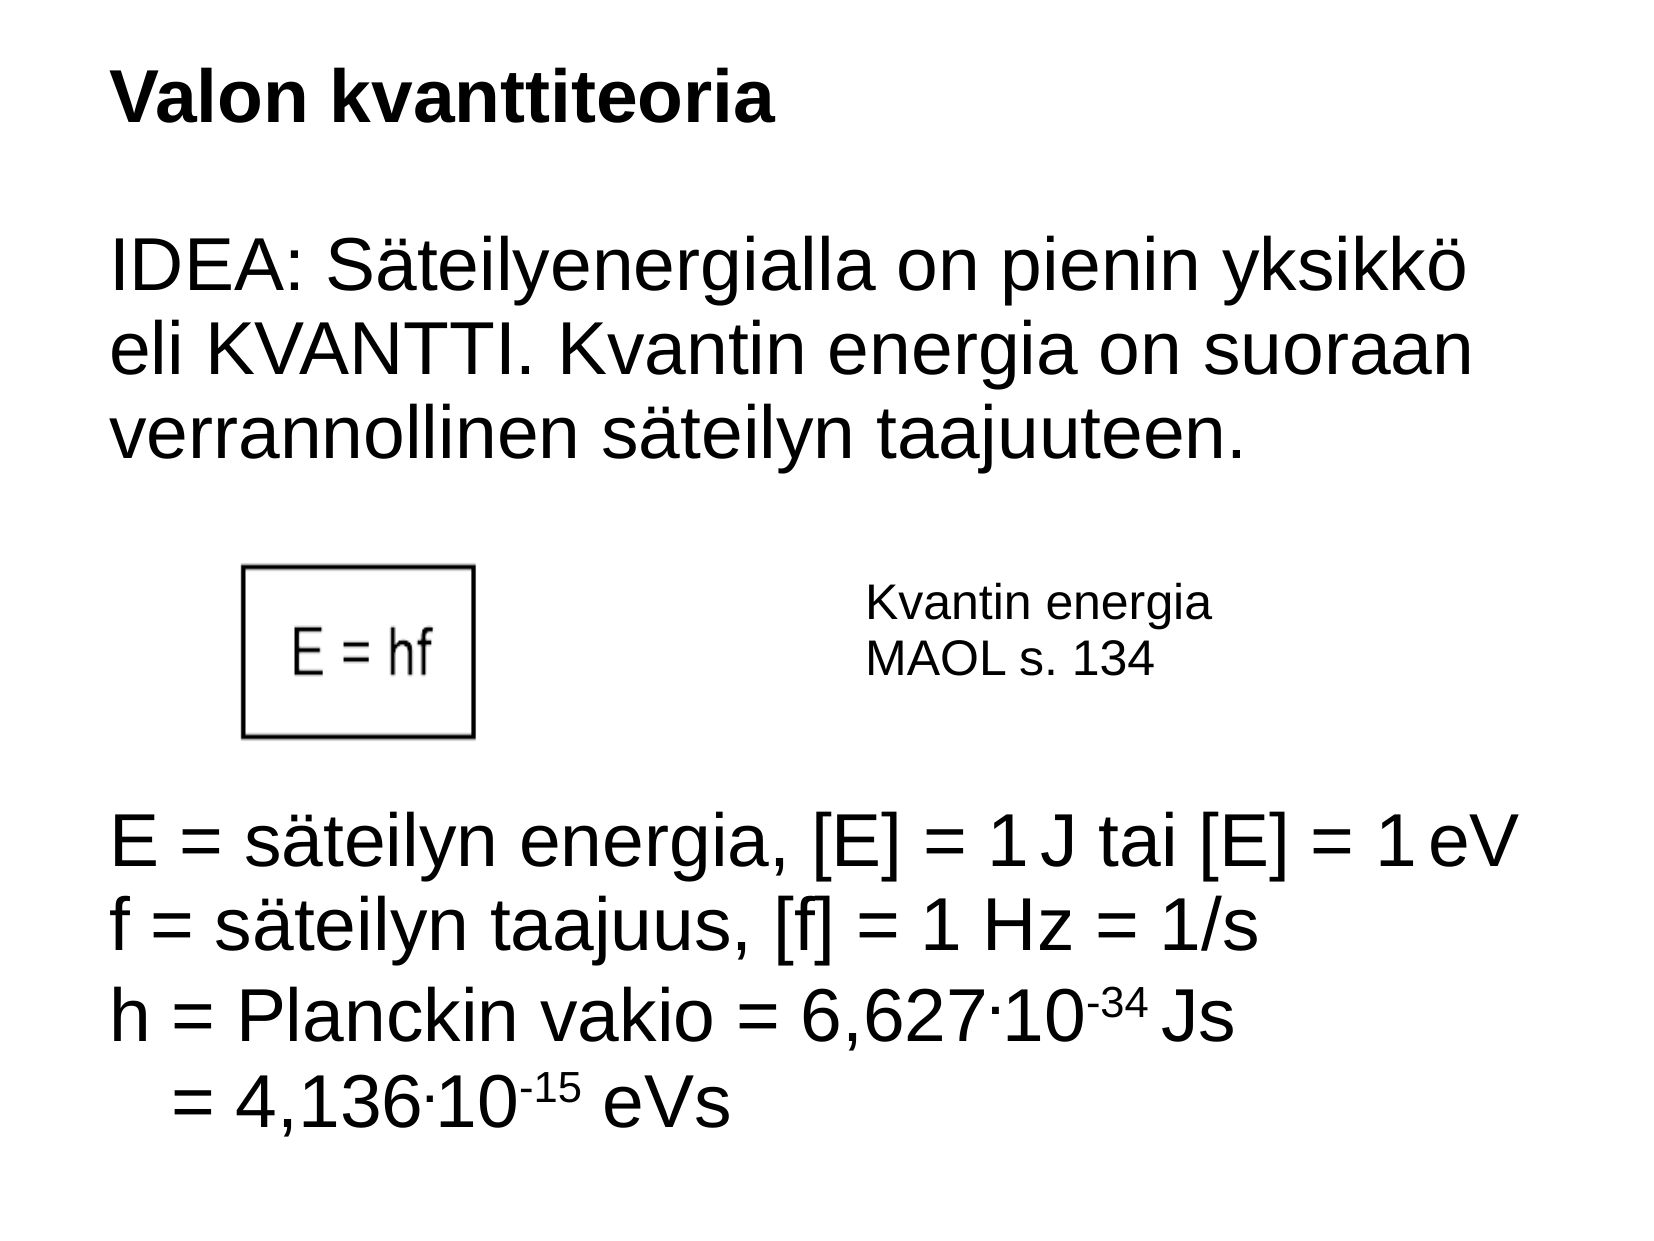

Valon kvanttiteoria
IDEA: Säteilyenergialla on pienin yksikkö eli KVANTTI. Kvantin energia on suoraan verrannollinen säteilyn taajuuteen.
Kvantin energia
MAOL s. 134
E = säteilyn energia, [E] = 1 J tai [E] = 1 eV
f = säteilyn taajuus, [f] = 1 Hz = 1/s
h = Planckin vakio = 6,627.10-34 Js
 = 4,136.10-15 eVs